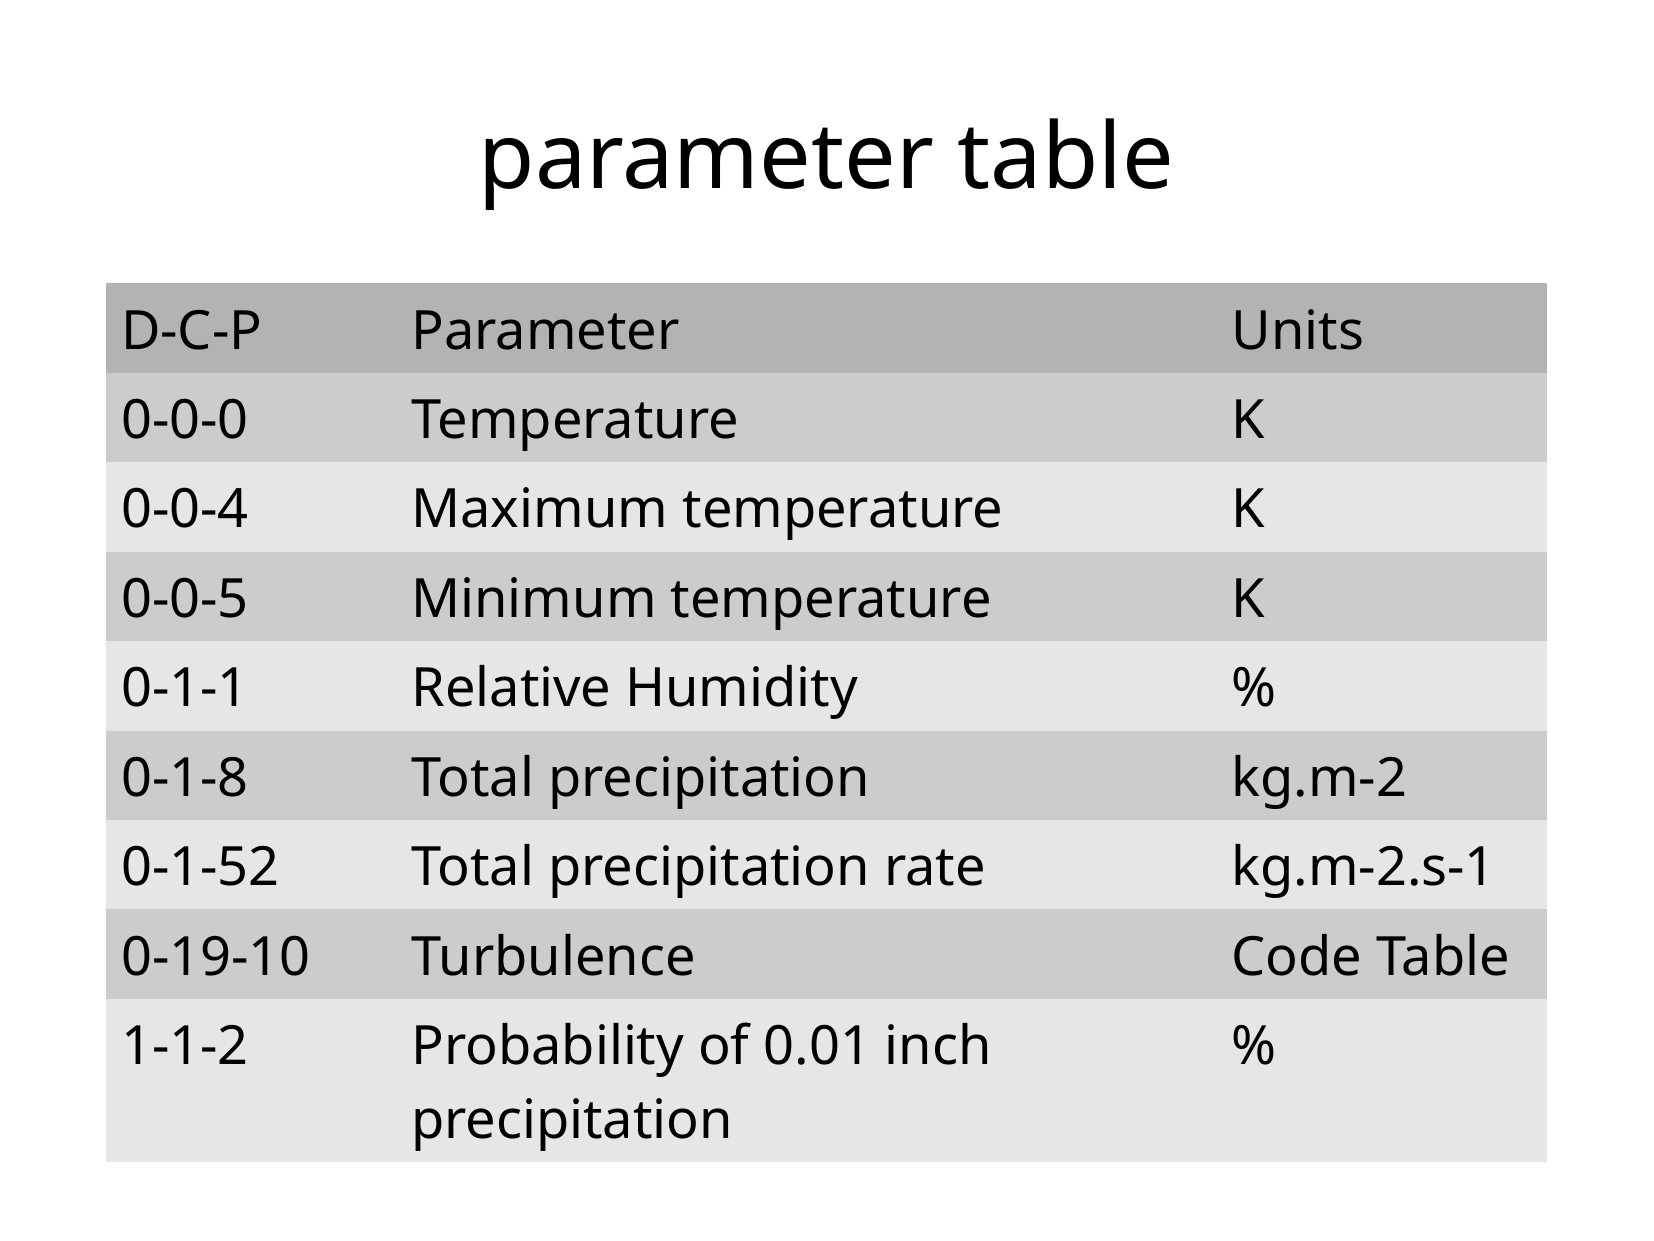

# parameter table
| D-C-P | Parameter | Units |
| --- | --- | --- |
| 0-0-0 | Temperature | K |
| 0-0-4 | Maximum temperature | K |
| 0-0-5 | Minimum temperature | K |
| 0-1-1 | Relative Humidity | % |
| 0-1-8 | Total precipitation | kg.m-2 |
| 0-1-52 | Total precipitation rate | kg.m-2.s-1 |
| 0-19-10 | Turbulence | Code Table |
| 1-1-2 | Probability of 0.01 inch precipitation | % |